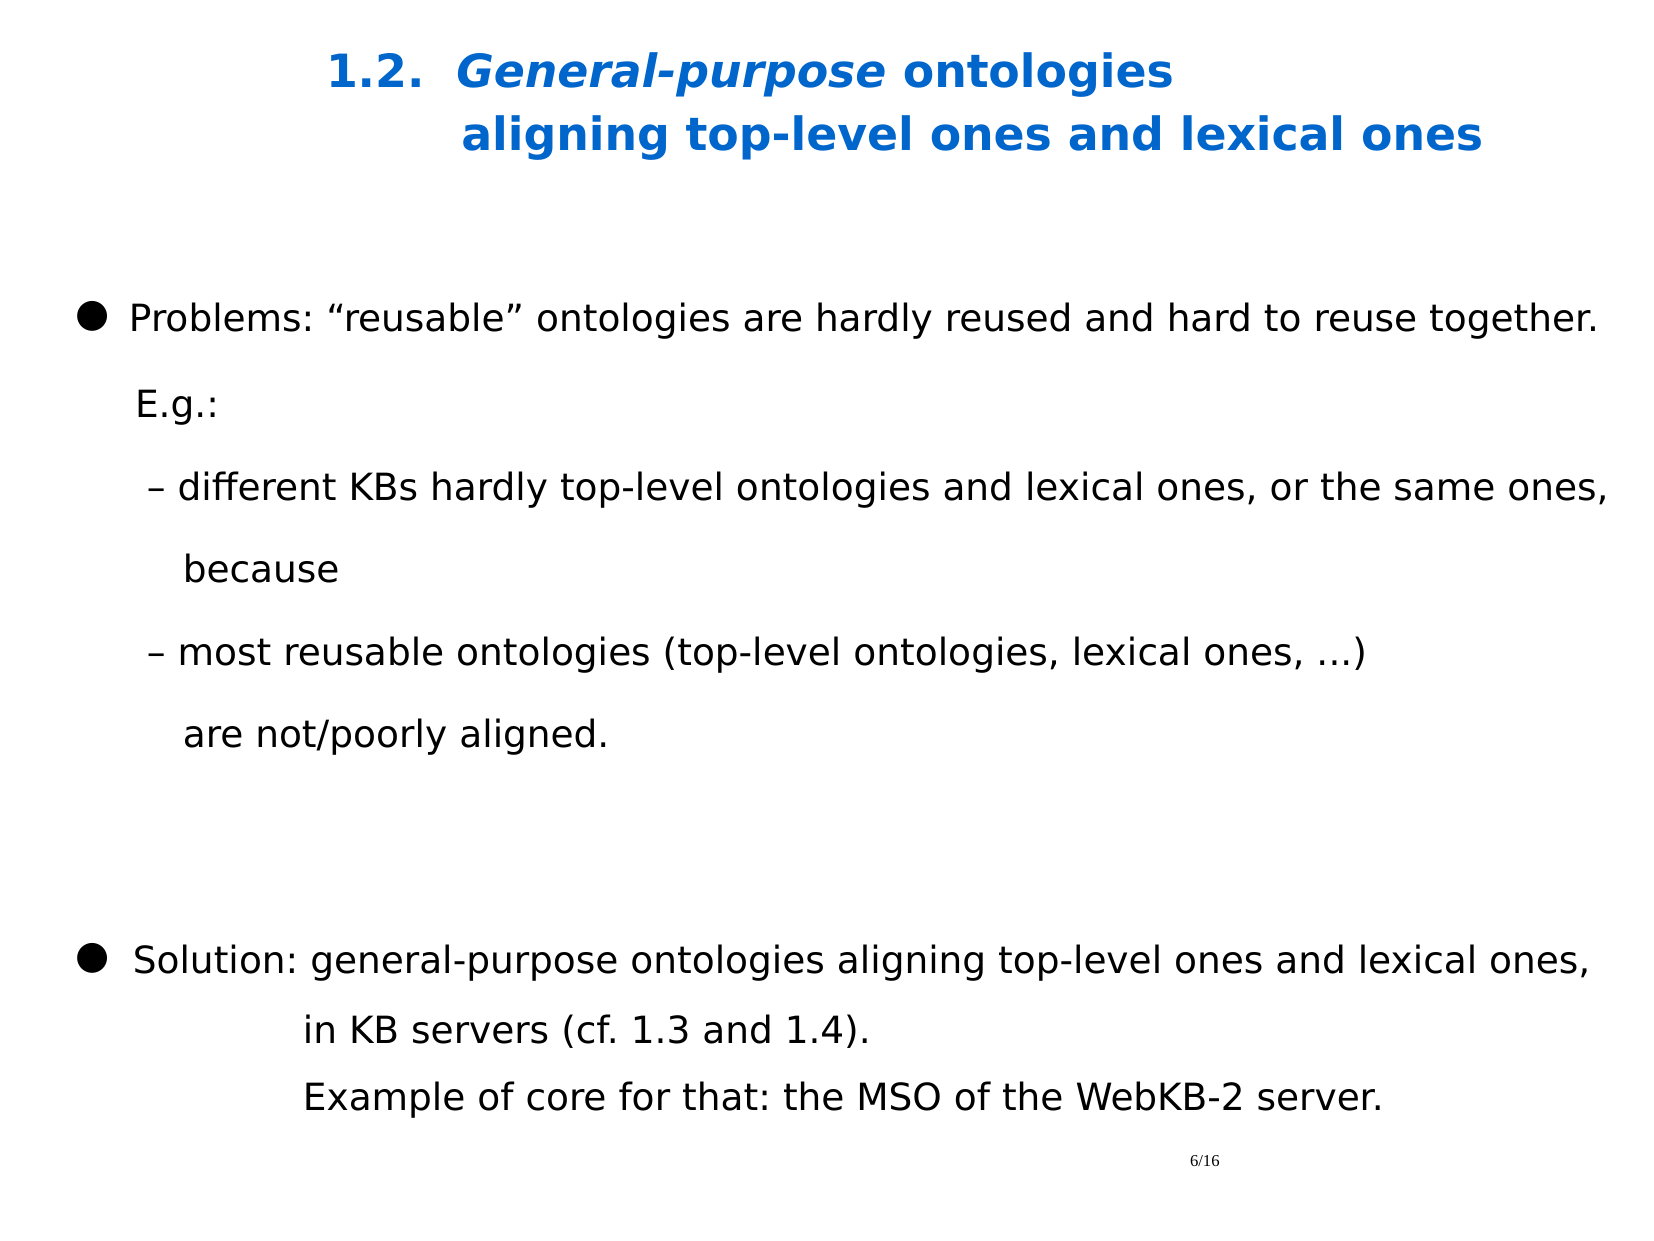

# 1.2. General-purpose ontologies aligning top-level ones and lexical ones
● Problems: “reusable” ontologies are hardly reused and hard to reuse together.
 E.g.:
 – different KBs hardly top-level ontologies and lexical ones, or the same ones,
 because
 – most reusable ontologies (top-level ontologies, lexical ones, ...)
 are not/poorly aligned.
● Solution: general-purpose ontologies aligning top-level ones and lexical ones,
 in KB servers (cf. 1.3 and 1.4).
 Example of core for that: the MSO of the WebKB-2 server.